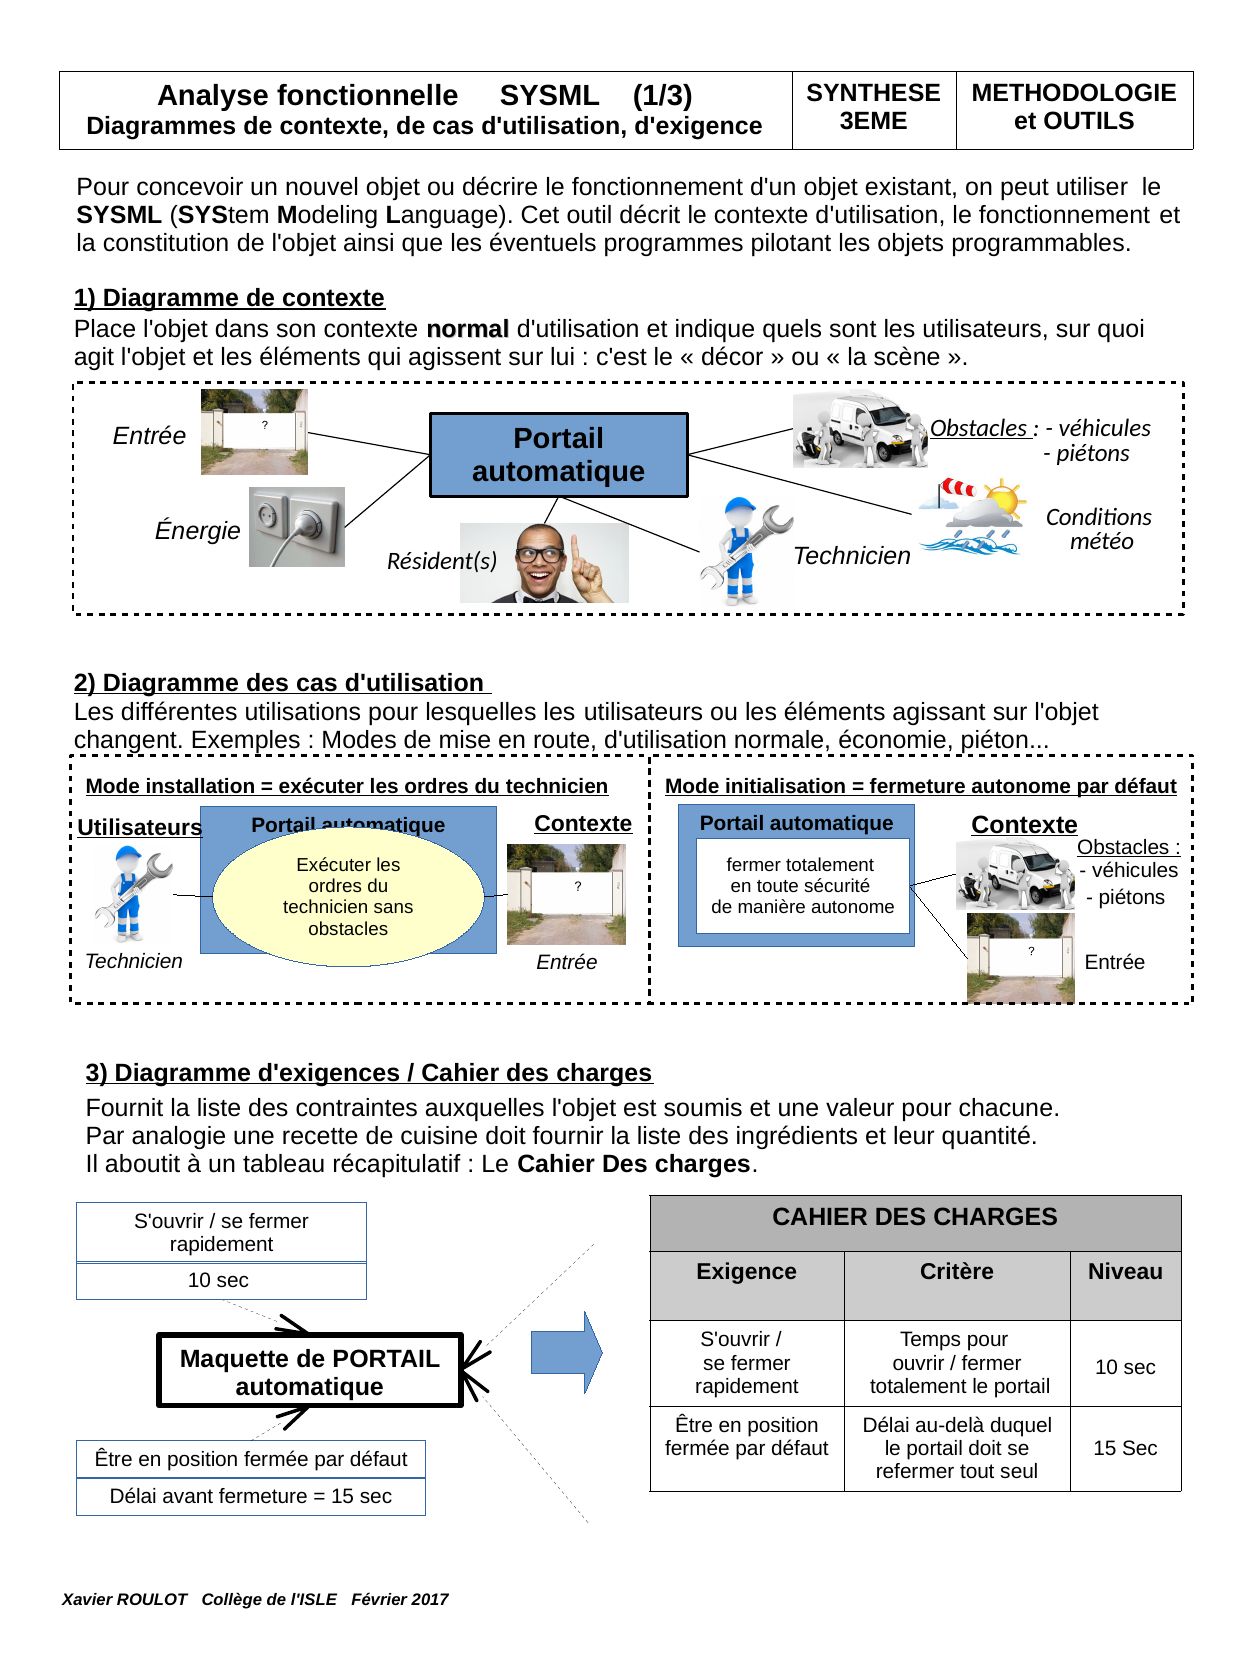

| Analyse fonctionnelle SYSML (1/3) Diagrammes de contexte, de cas d'utilisation, d'exigence | SYNTHESE 3EME | METHODOLOGIE et OUTILS |
| --- | --- | --- |
Pour concevoir un nouvel objet ou décrire le fonctionnement d'un objet existant, on peut utiliser le SYSML (SYStem Modeling Language). Cet outil décrit le contexte d'utilisation, le fonctionnement et la constitution de l'objet ainsi que les éventuels programmes pilotant les objets programmables.
1) Diagramme de contexte
Place l'objet dans son contexte normal d'utilisation et indique quels sont les utilisateurs, sur quoi agit l'objet et les éléments qui agissent sur lui : c'est le « décor » ou « la scène ».
Entrée
Obstacles : - véhicules
 - piétons
Portail
automatique
Conditions
 météo
Énergie
Technicien
Résident(s)
2) Diagramme des cas d'utilisation
Les différentes utilisations pour lesquelles les utilisateurs ou les éléments agissant sur l'objet changent. Exemples : Modes de mise en route, d'utilisation normale, économie, piéton...
Mode installation = exécuter les ordres du technicien
Mode initialisation = fermeture autonome par défaut
Contexte
Contexte
Portail automatique
Portail automatique
Utilisateurs
Exécuter les ordres du technicien sans obstacles
Obstacles :
- véhicules
- piétons
fermer totalement
en toute sécurité
de manière autonome
Entrée
Technicien
Entrée
3) Diagramme d'exigences / Cahier des charges
Fournit la liste des contraintes auxquelles l'objet est soumis et une valeur pour chacune.
Par analogie une recette de cuisine doit fournir la liste des ingrédients et leur quantité.
Il aboutit à un tableau récapitulatif : Le Cahier Des charges.
| CAHIER DES CHARGES | | |
| --- | --- | --- |
| Exigence | Critère | Niveau |
| S'ouvrir / se fermer rapidement | Temps pour ouvrir / fermer totalement le portail | 10 sec |
| Être en position fermée par défaut | Délai au-delà duquel le portail doit se refermer tout seul | 15 Sec |
S'ouvrir / se fermer rapidement
10 sec
Maquette de PORTAIL automatique
Être en position fermée par défaut
Délai avant fermeture = 15 sec
Xavier ROULOT Collège de l'ISLE Février 2017